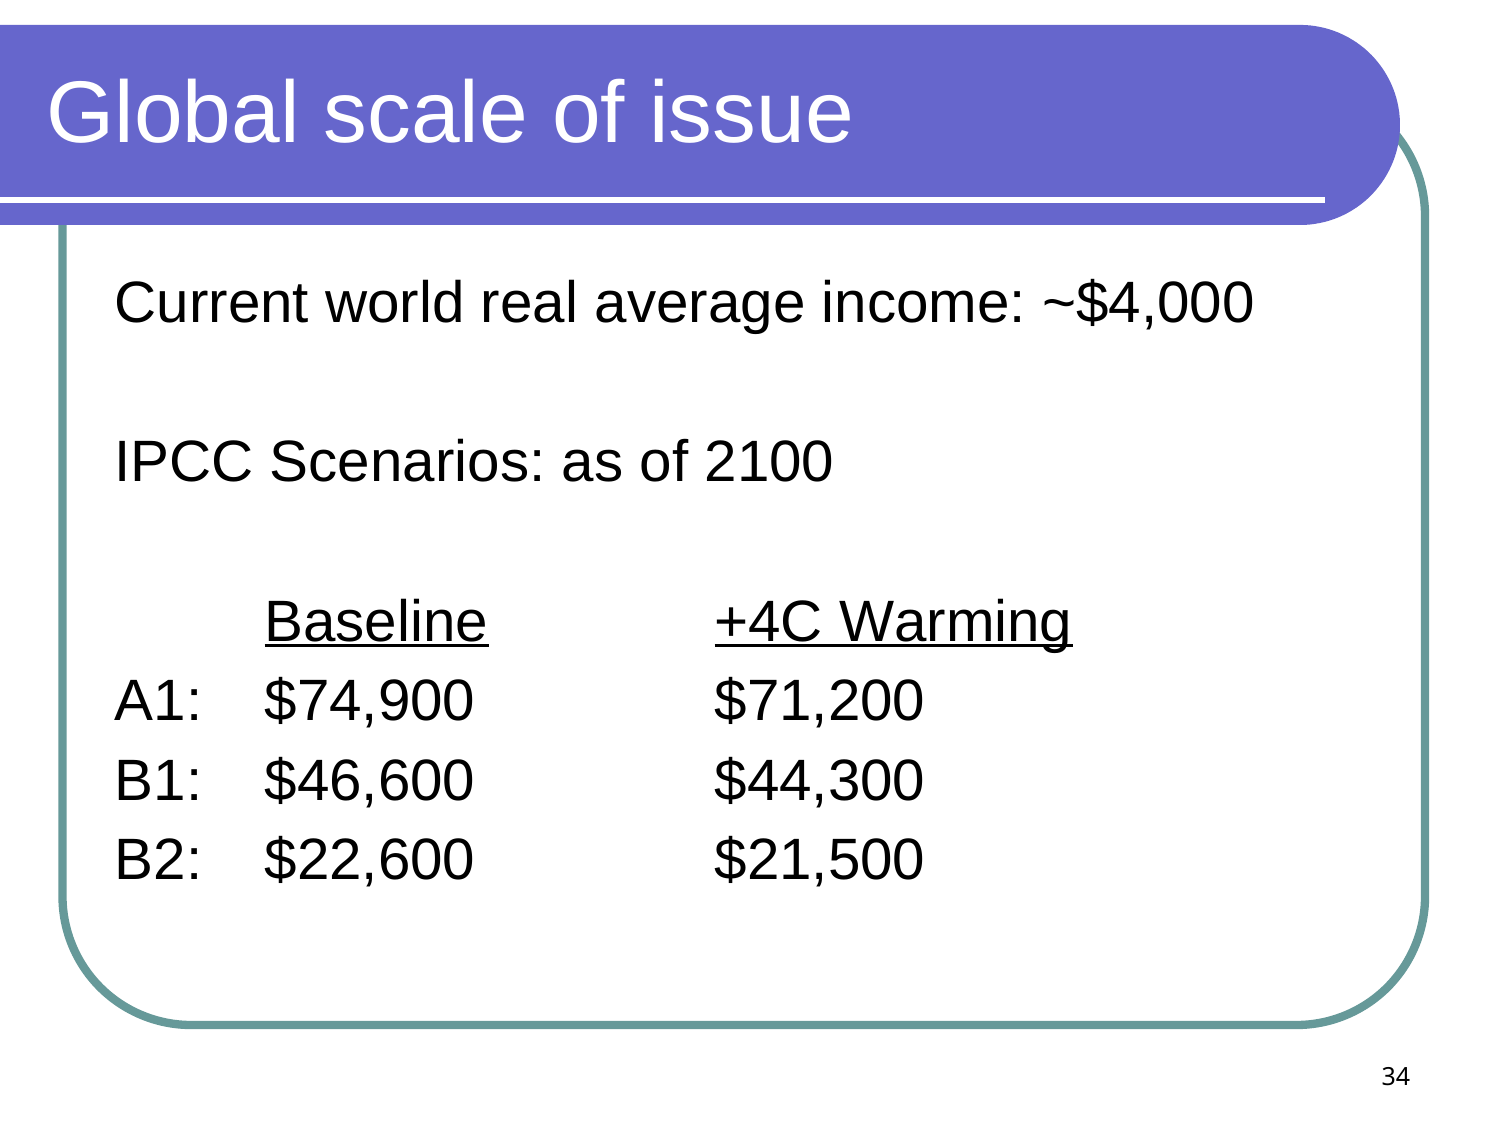

# Global scale of issue
Current world real average income: ~$4,000
IPCC Scenarios: as of 2100
		Baseline		+4C Warming
A1:	$74,900		$71,200
B1:	$46,600		$44,300
B2:	$22,600		$21,500
34